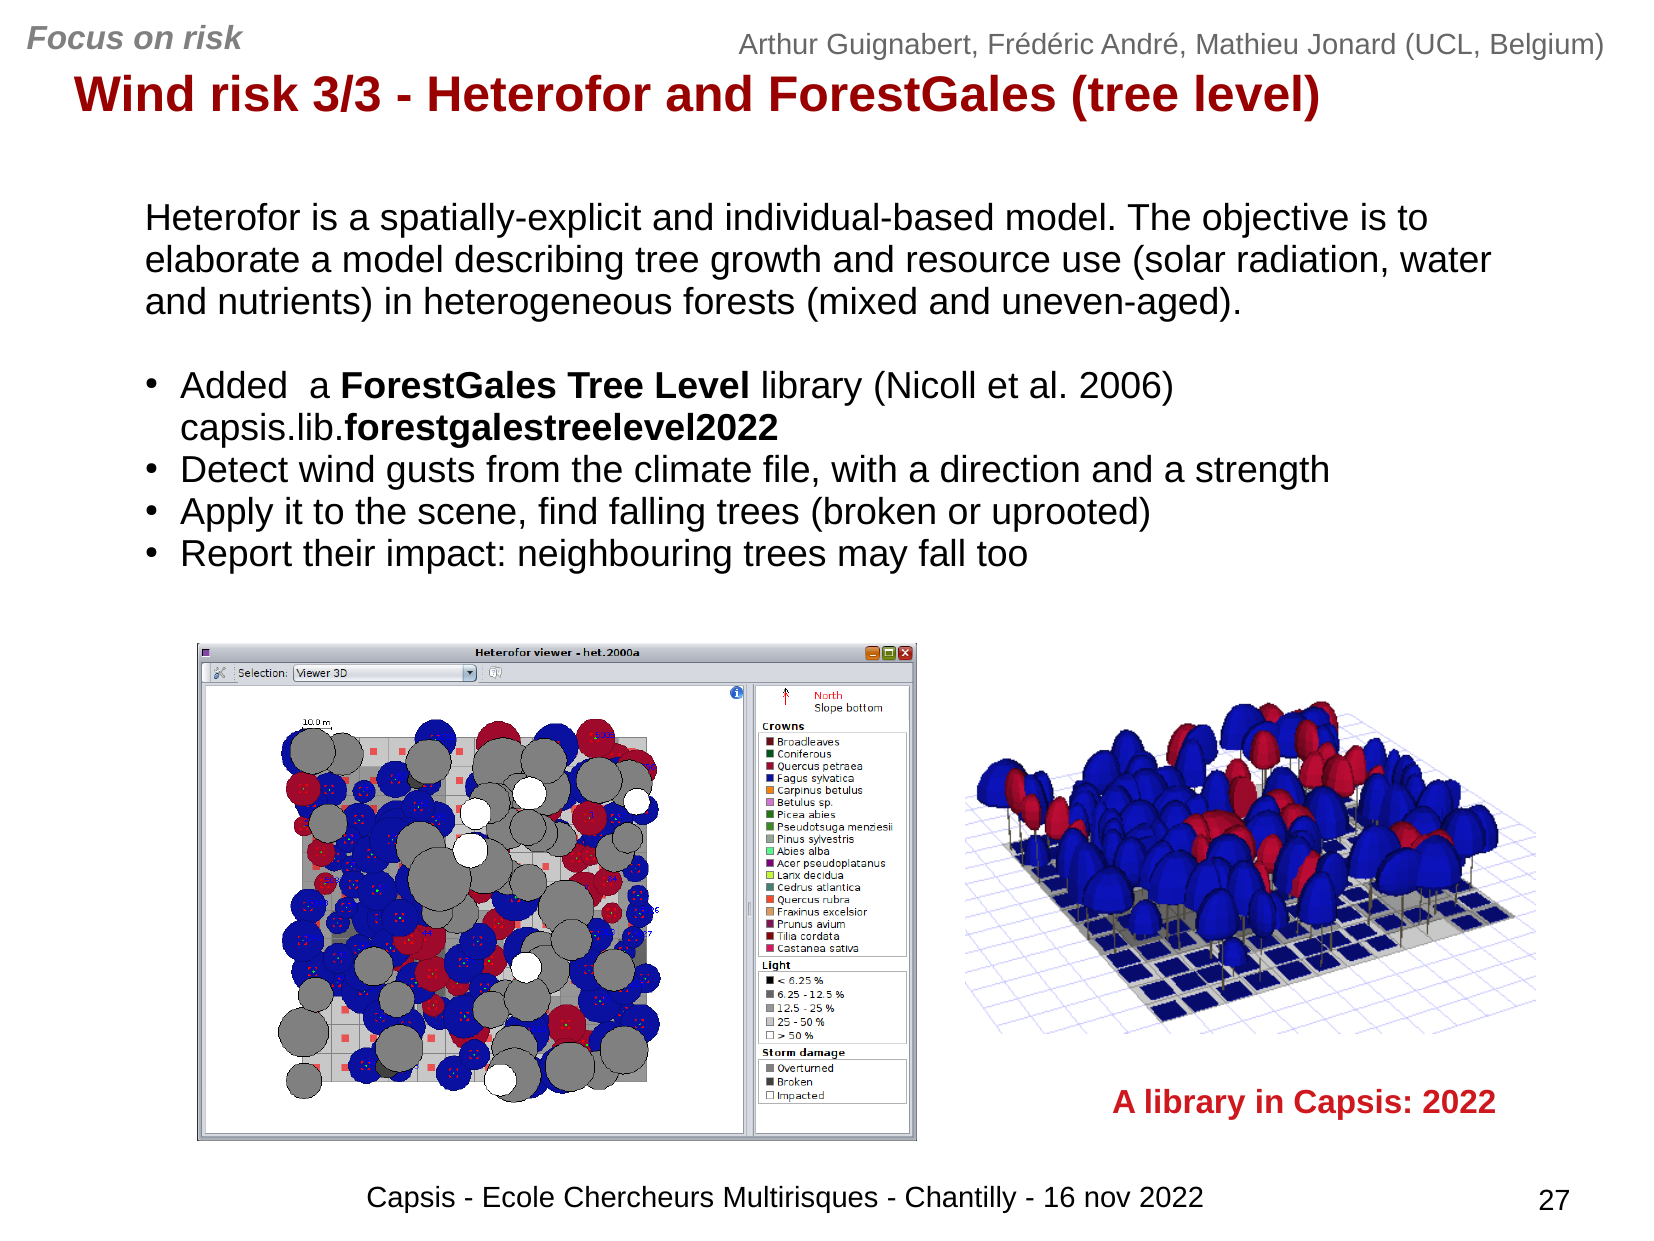

Focus on risk
Arthur Guignabert, Frédéric André, Mathieu Jonard (UCL, Belgium)
Wind risk 3/3 - Heterofor and ForestGales (tree level)
Heterofor is a spatially-explicit and individual-based model. The objective is to elaborate a model describing tree growth and resource use (solar radiation, water and nutrients) in heterogeneous forests (mixed and uneven-aged).
Added a ForestGales Tree Level library (Nicoll et al. 2006) capsis.lib.forestgalestreelevel2022
Detect wind gusts from the climate file, with a direction and a strength
Apply it to the scene, find falling trees (broken or uprooted)
Report their impact: neighbouring trees may fall too
A library in Capsis: 2022
27